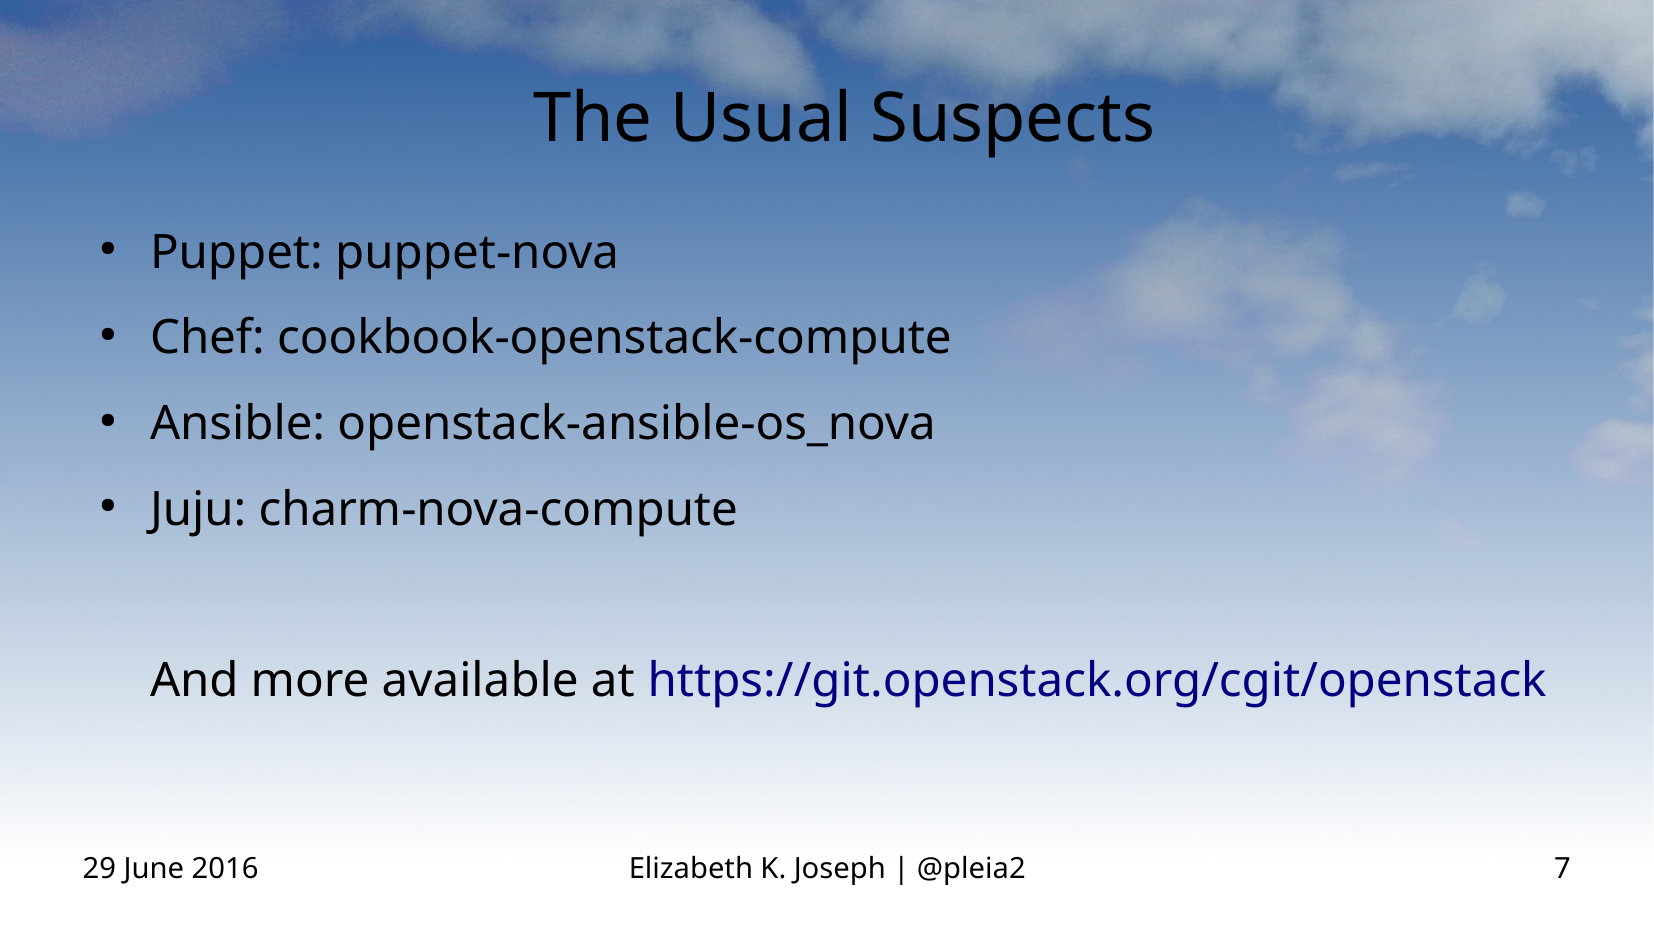

# The Usual Suspects
Puppet: puppet-nova
Chef: cookbook-openstack-compute
Ansible: openstack-ansible-os_nova
Juju: charm-nova-compute
And more available at https://git.openstack.org/cgit/openstack
29 June 2016
Elizabeth K. Joseph | @pleia2
7